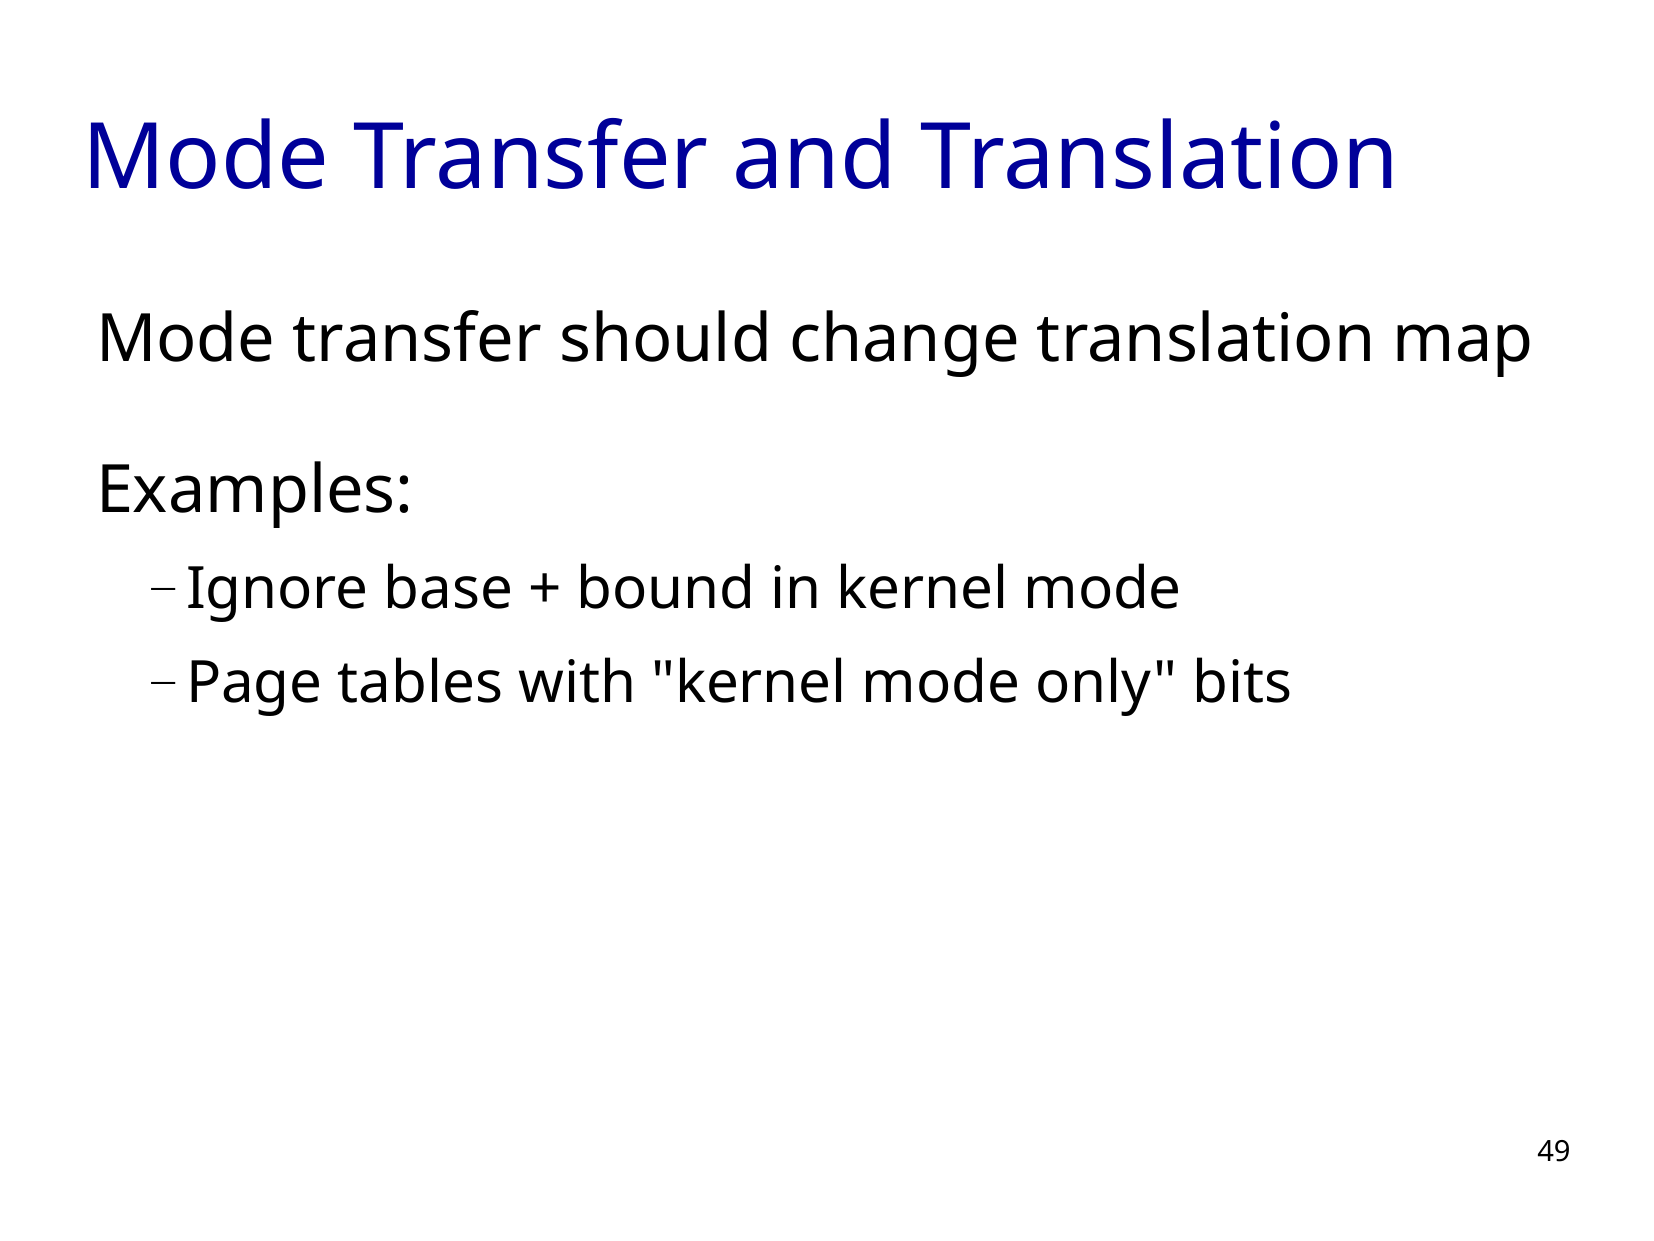

# Mode Transfer and Translation
Mode transfer should change translation map
Examples:
Ignore base + bound in kernel mode
Page tables with "kernel mode only" bits
49